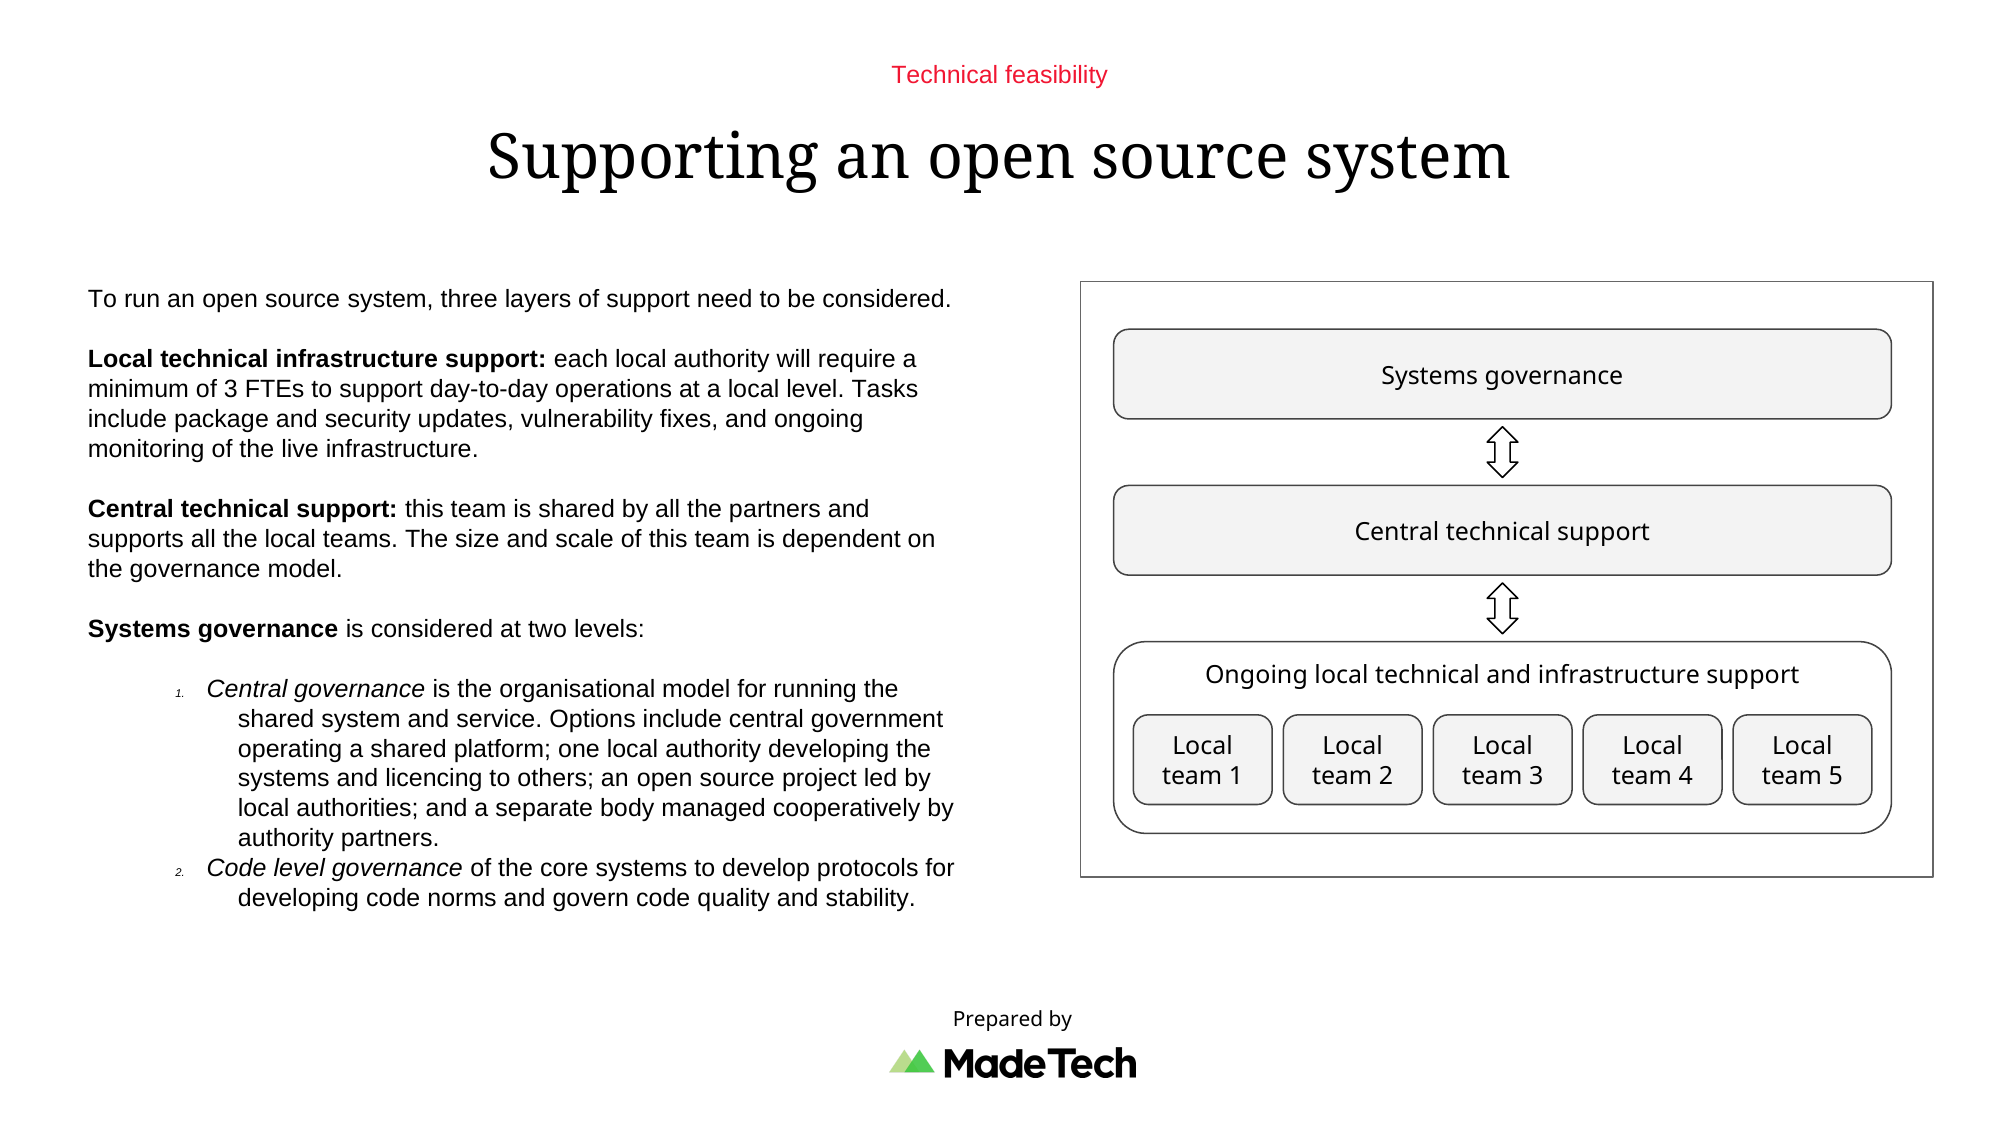

Technical feasibility
Supporting an open source system
To run an open source system, three layers of support need to be considered.
Local technical infrastructure support: each local authority will require a minimum of 3 FTEs to support day-to-day operations at a local level. Tasks include package and security updates, vulnerability fixes, and ongoing monitoring of the live infrastructure.
Central technical support: this team is shared by all the partners and supports all the local teams. The size and scale of this team is dependent on the governance model.
Systems governance is considered at two levels:
Central governance is the organisational model for running the shared system and service. Options include central government operating a shared platform; one local authority developing the systems and licencing to others; an open source project led by local authorities; and a separate body managed cooperatively by authority partners.
Code level governance of the core systems to develop protocols for developing code norms and govern code quality and stability.
Systems governance
Central technical support
Ongoing local technical and infrastructure support
Local team 1
Local team 2
Local team 3
Local team 4
Local team 5
Prepared by